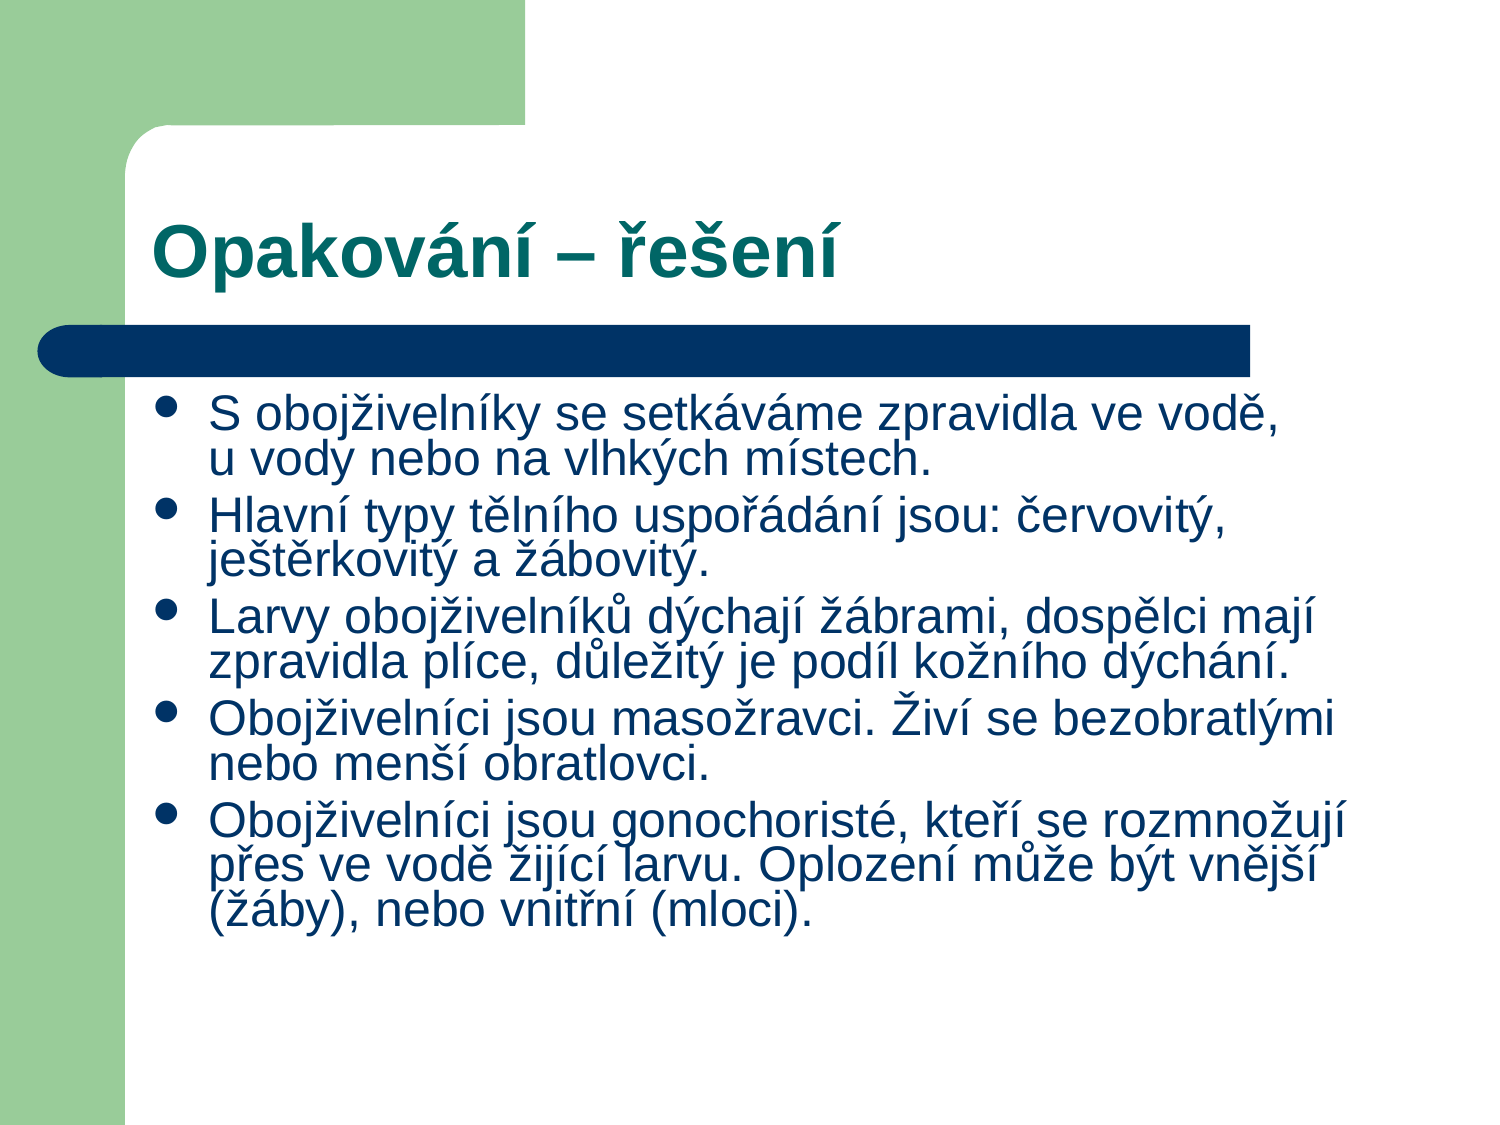

# Opakování – řešení
S obojživelníky se setkáváme zpravidla ve vodě,
u vody nebo na vlhkých místech.
Hlavní typy tělního uspořádání jsou: červovitý, ještěrkovitý a žábovitý.
Larvy obojživelníků dýchají žábrami, dospělci mají zpravidla plíce, důležitý je podíl kožního dýchání.
Obojživelníci jsou masožravci. Živí se bezobratlými nebo menší obratlovci.
Obojživelníci jsou gonochoristé, kteří se rozmnožují přes ve vodě žijící larvu. Oplození může být vnější (žáby), nebo vnitřní (mloci).